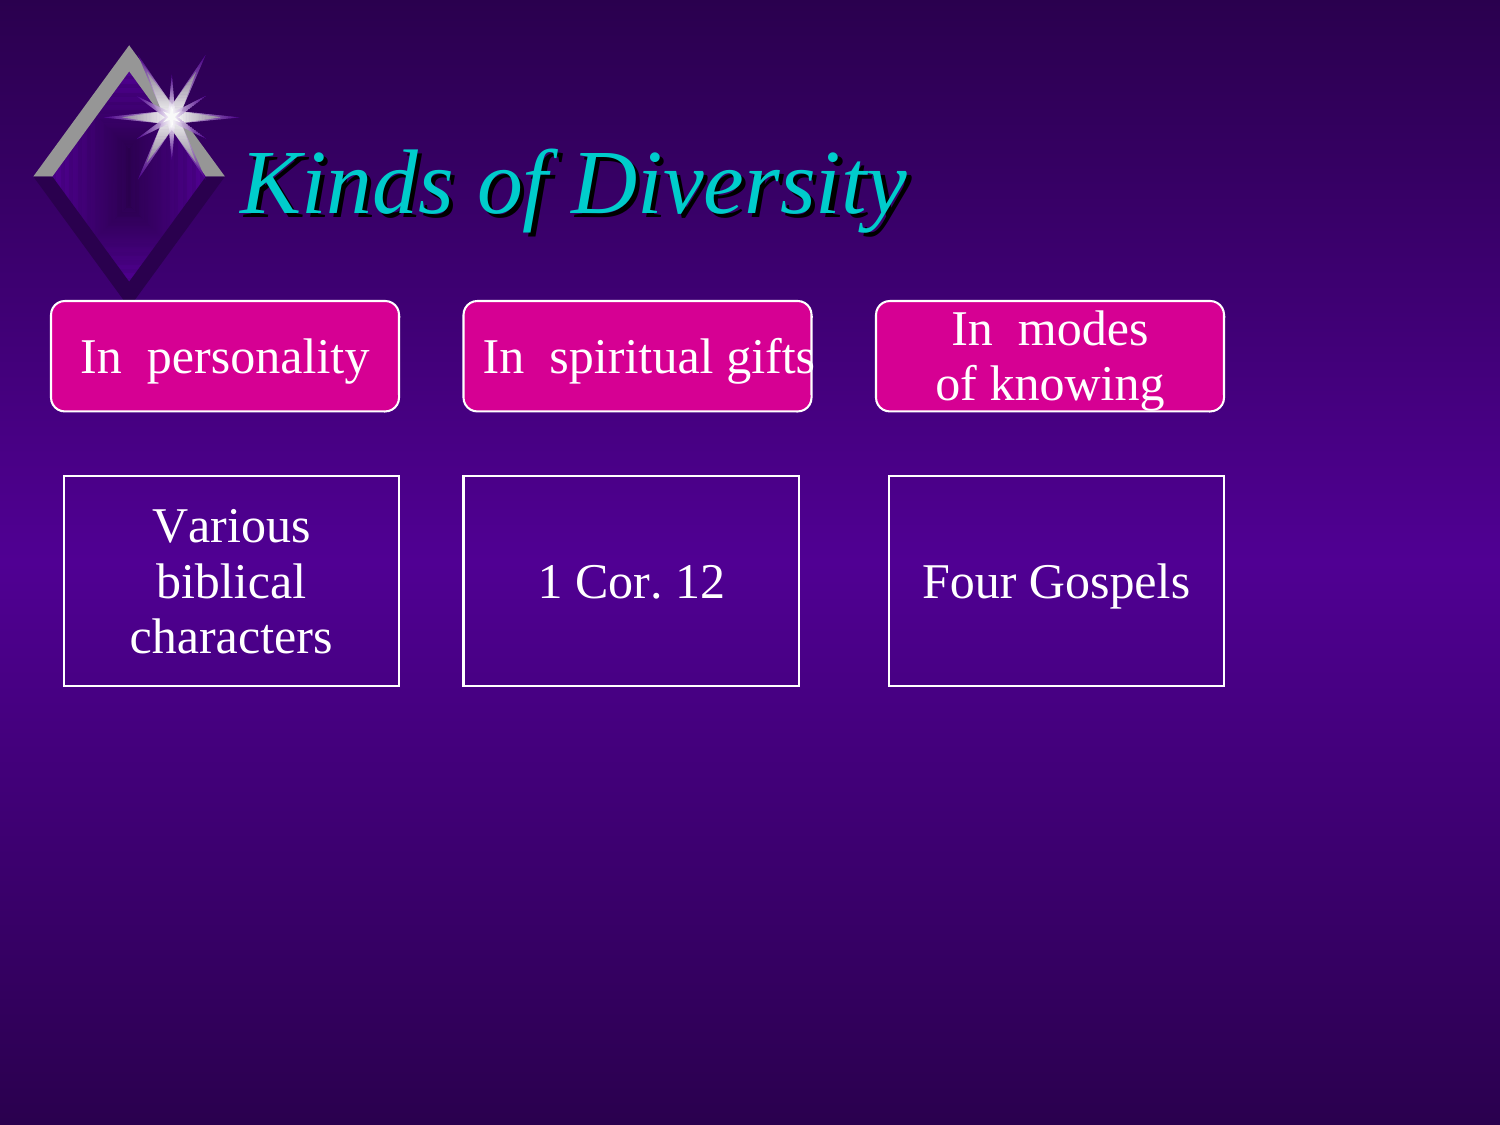

# Kinds of Diversity
In personality
In spiritual gifts
In modes
of knowing
Various
biblical
characters
1 Cor. 12
Four Gospels